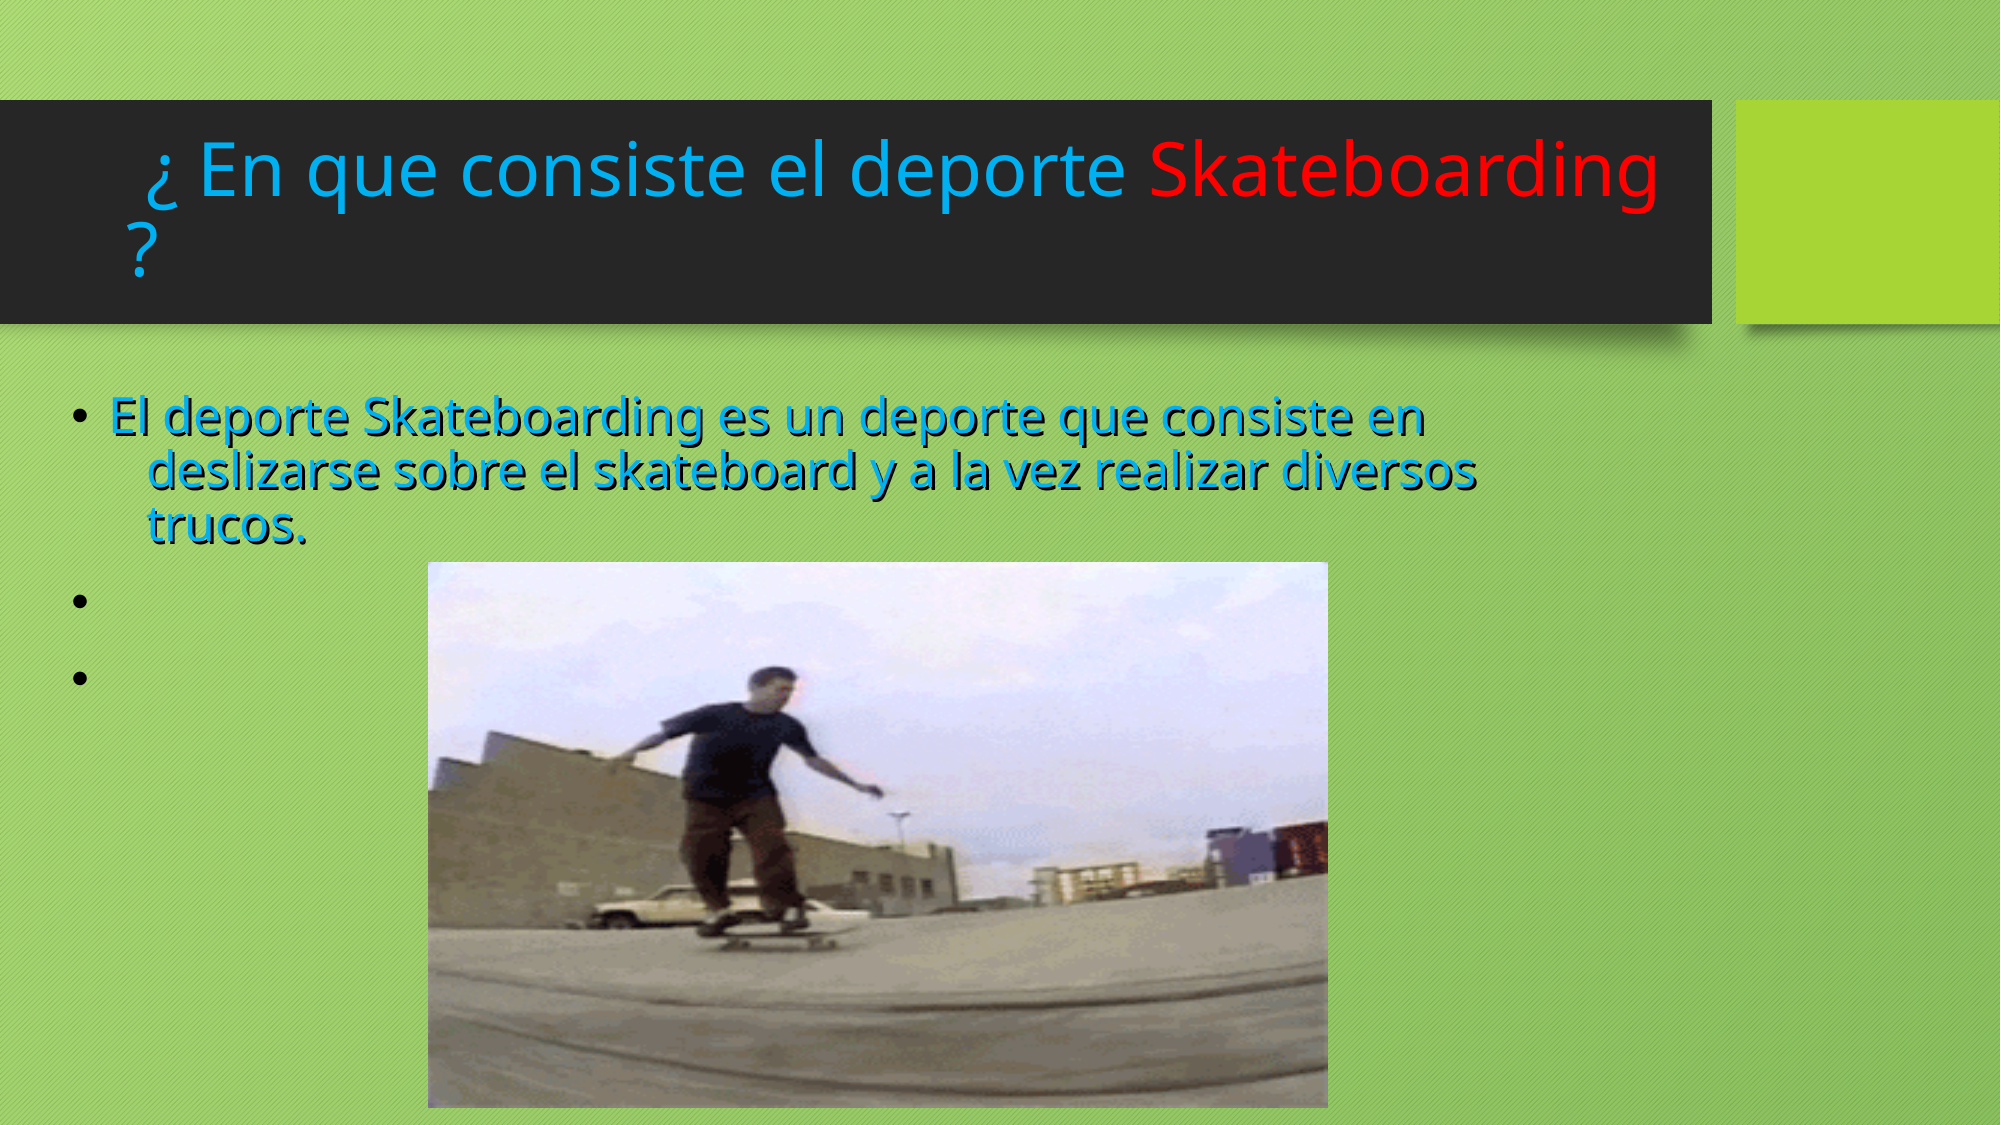

# ¿ En que consiste el deporte Skateboarding ?
El deporte Skateboarding es un deporte que consiste en deslizarse sobre el skateboard y a la vez realizar diversos trucos.